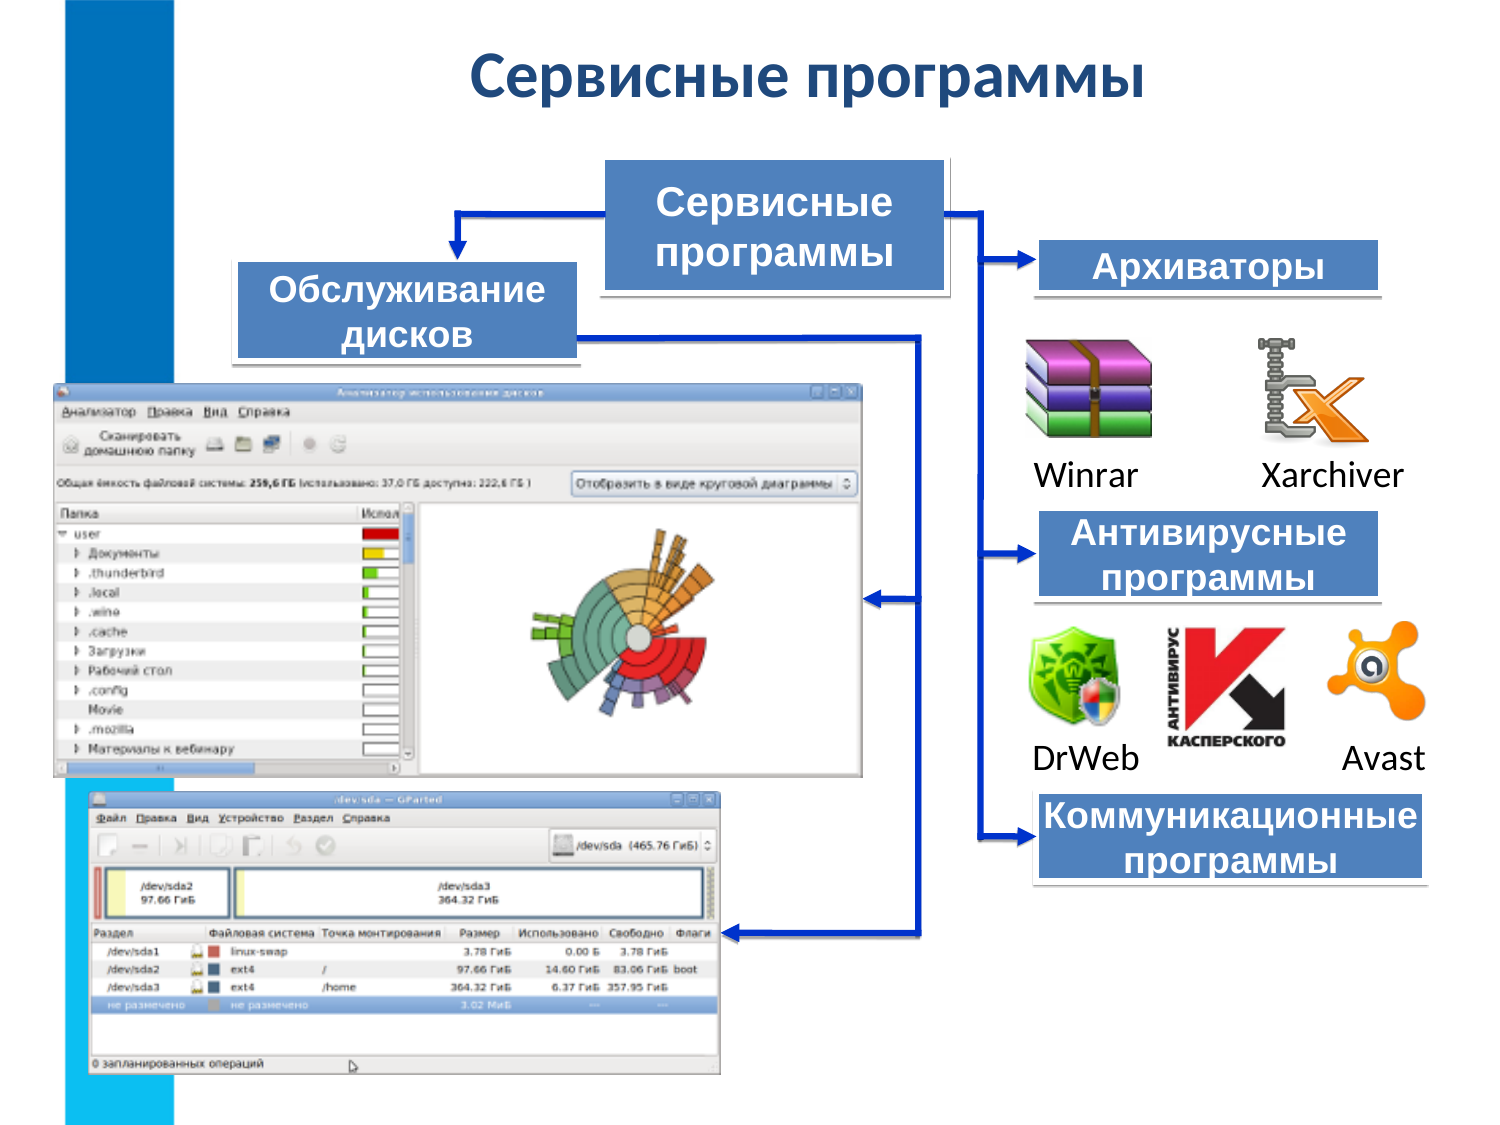

Сервисные программы
Сервисные
программы
Архиваторы
Обслуживание
дисков
Winrar
Xarchiver
Антивирусные
программы
DrWeb
Avast
Коммуникационные
программы